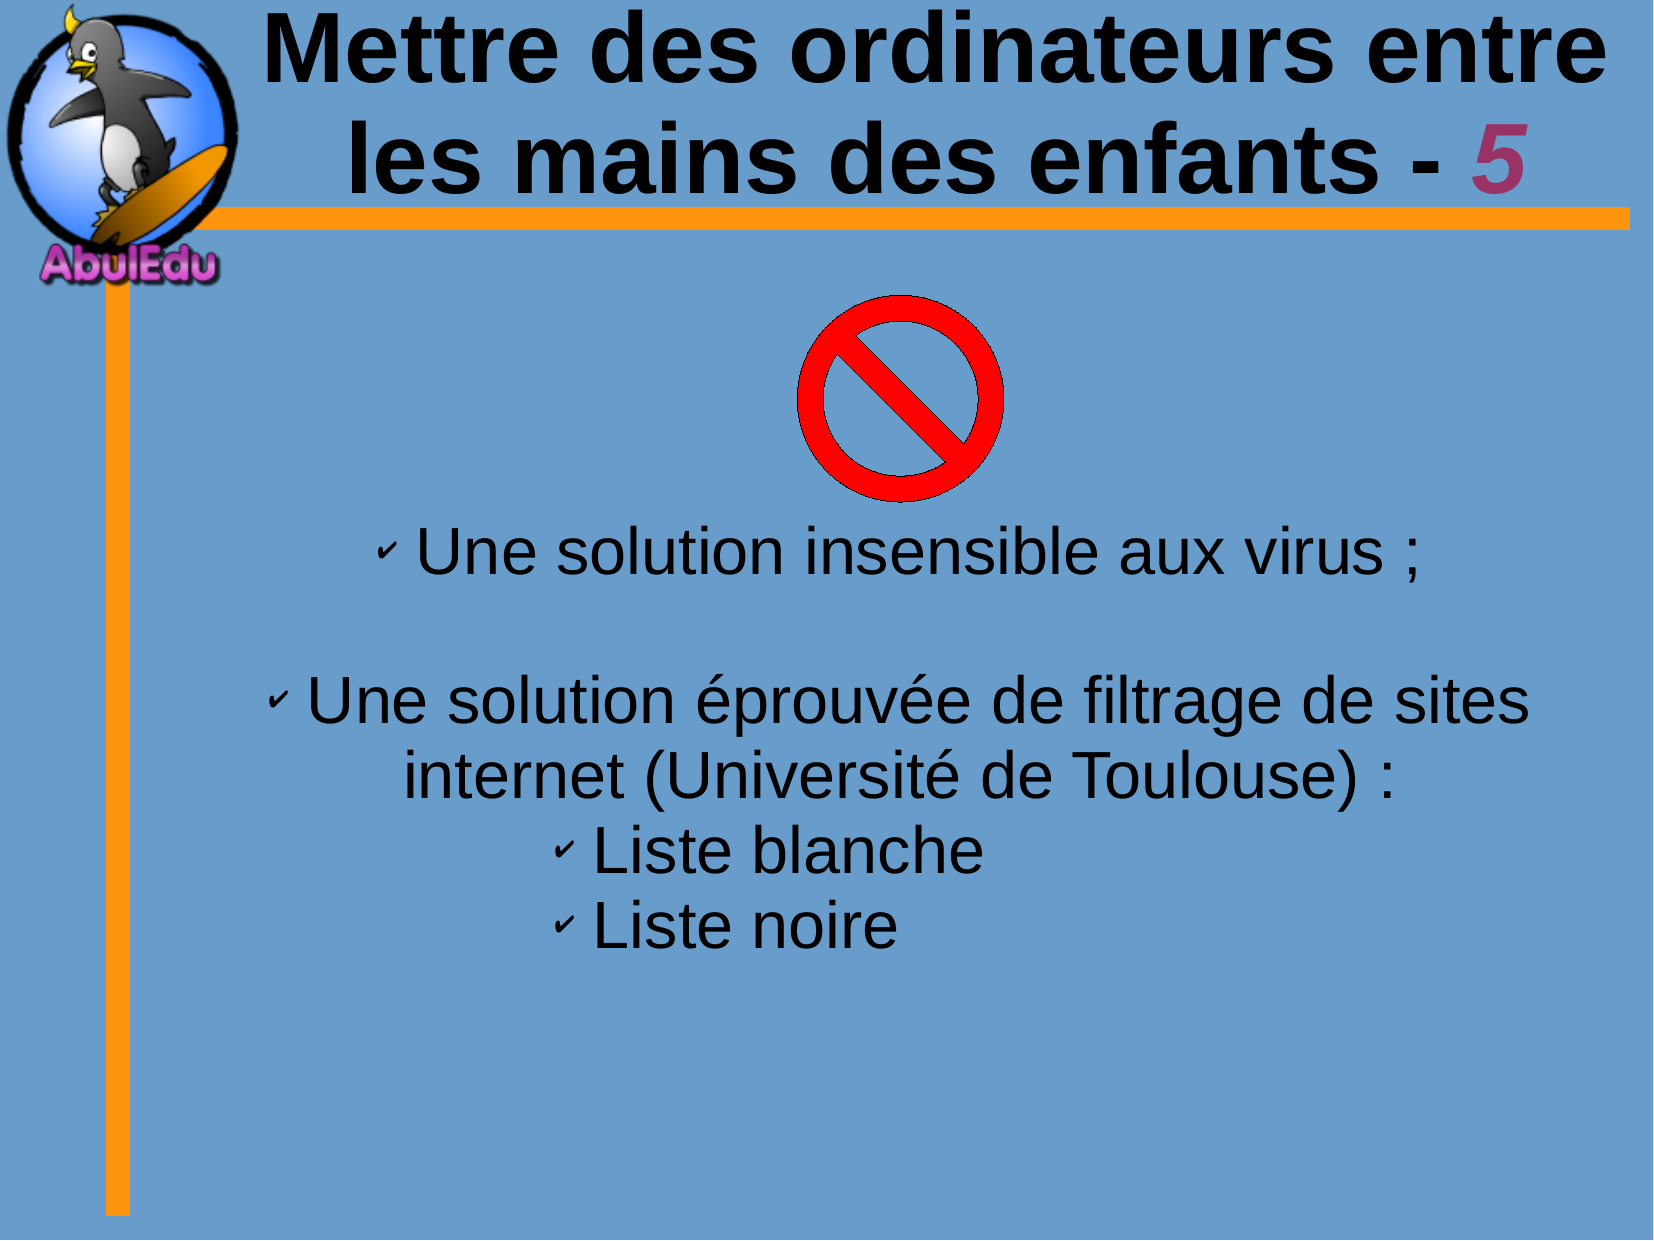

# Mettre des ordinateurs entre les mains des enfants - 5
 Une solution insensible aux virus ;
 Une solution éprouvée de filtrage de sites internet (Université de Toulouse) :
 Liste blanche
 Liste noire